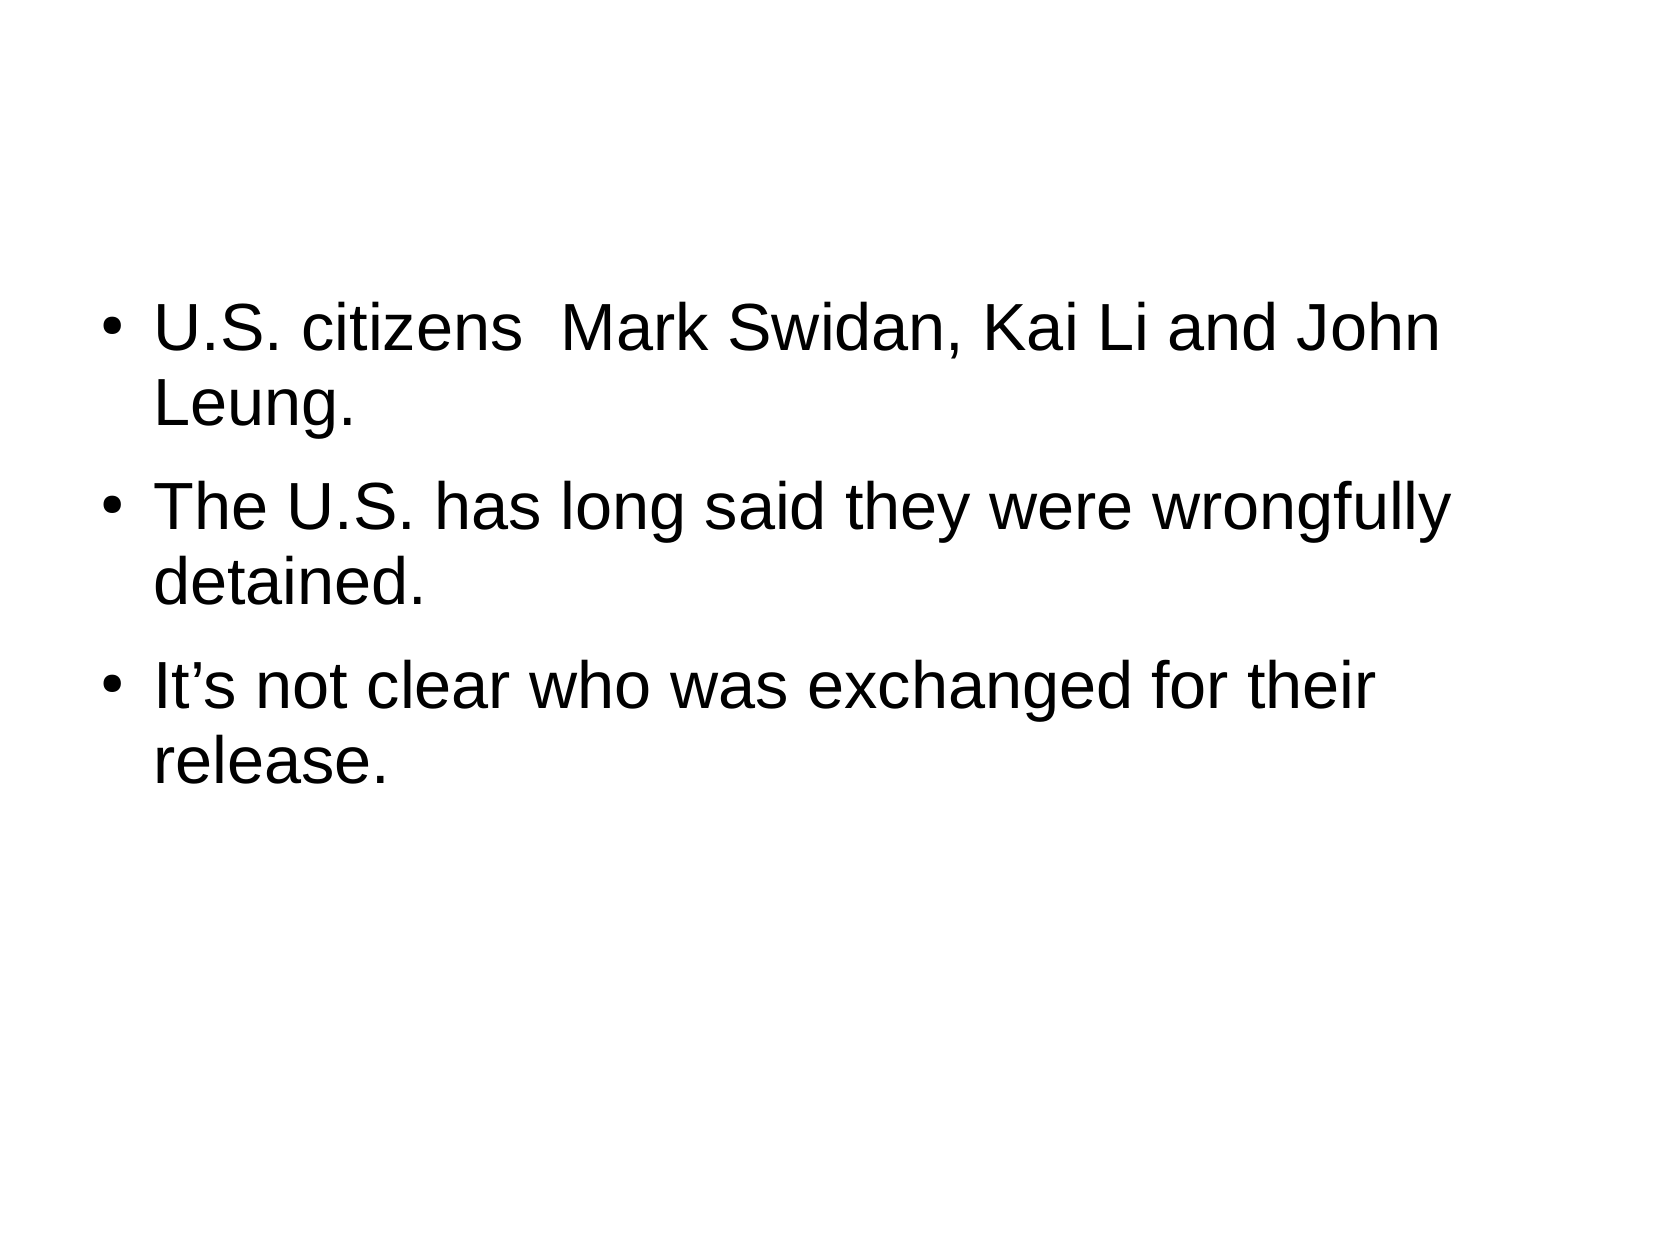

#
U.S. citizens  Mark Swidan, Kai Li and John Leung.
The U.S. has long said they were wrongfully detained.
It’s not clear who was exchanged for their release.